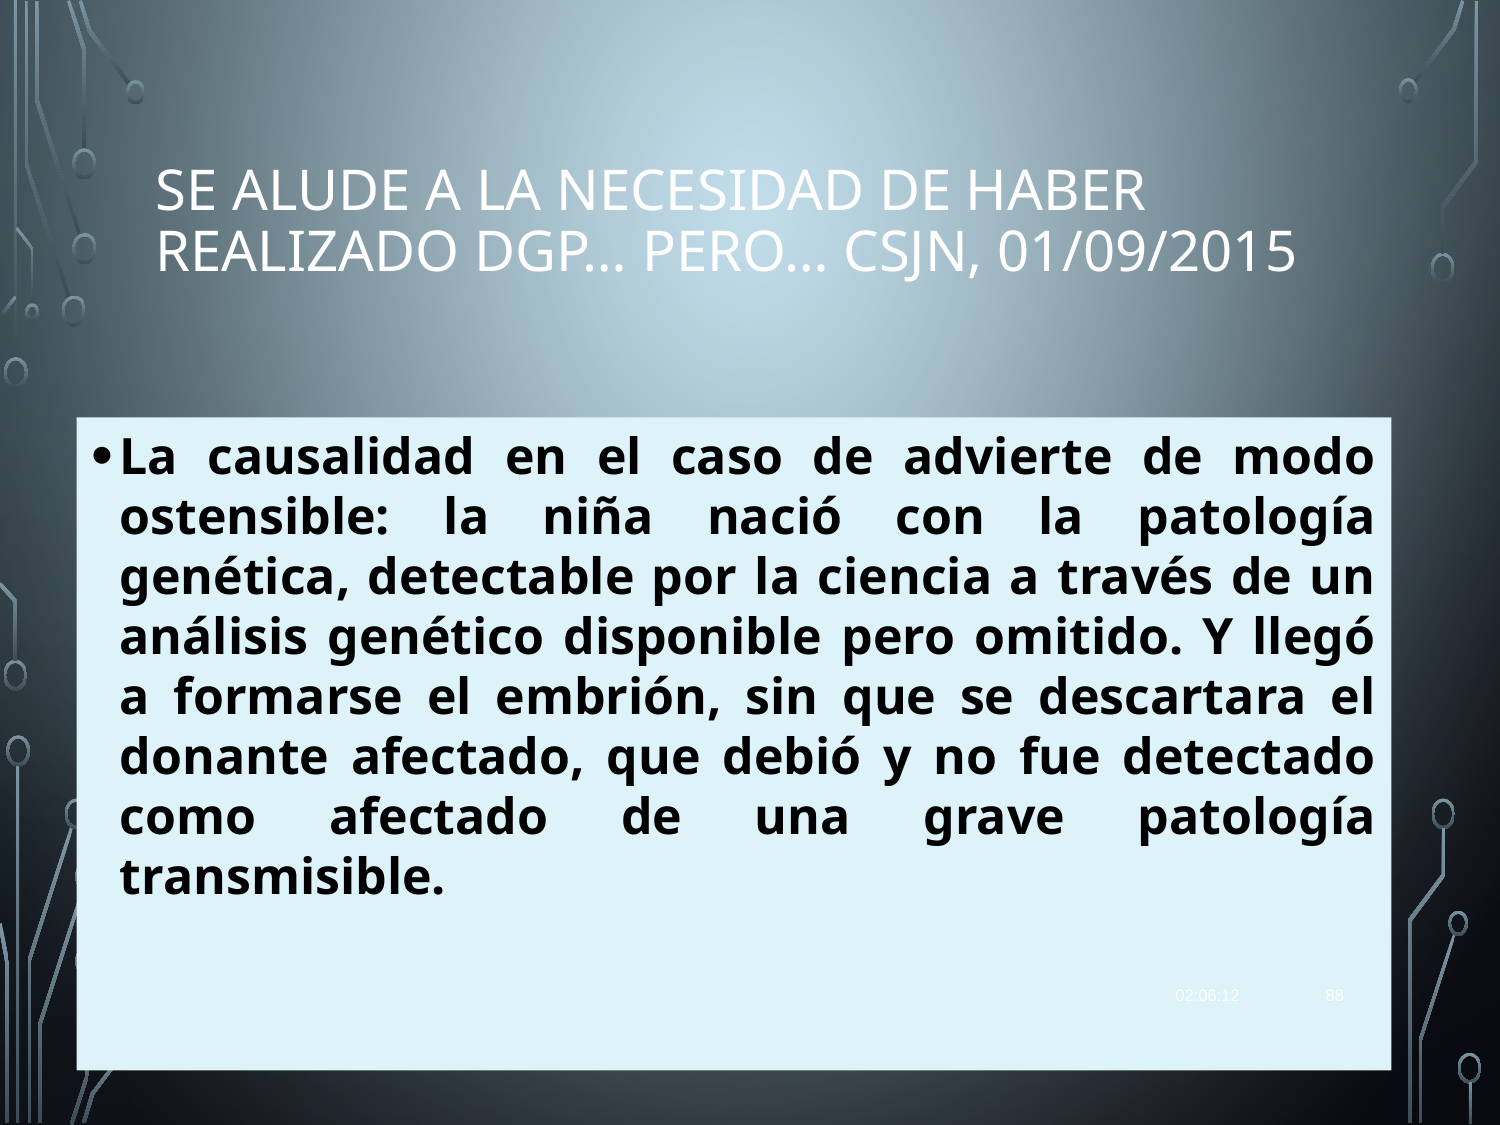

# Se alude a la necesidad de haber realizado DGP… pero… CSJN, 01/09/2015
La causalidad en el caso de advierte de modo ostensible: la niña nació con la patología genética, detectable por la ciencia a través de un análisis genético disponible pero omitido. Y llegó a formarse el embrión, sin que se descartara el donante afectado, que debió y no fue detectado como afectado de una grave patología transmisible.
02:48:05